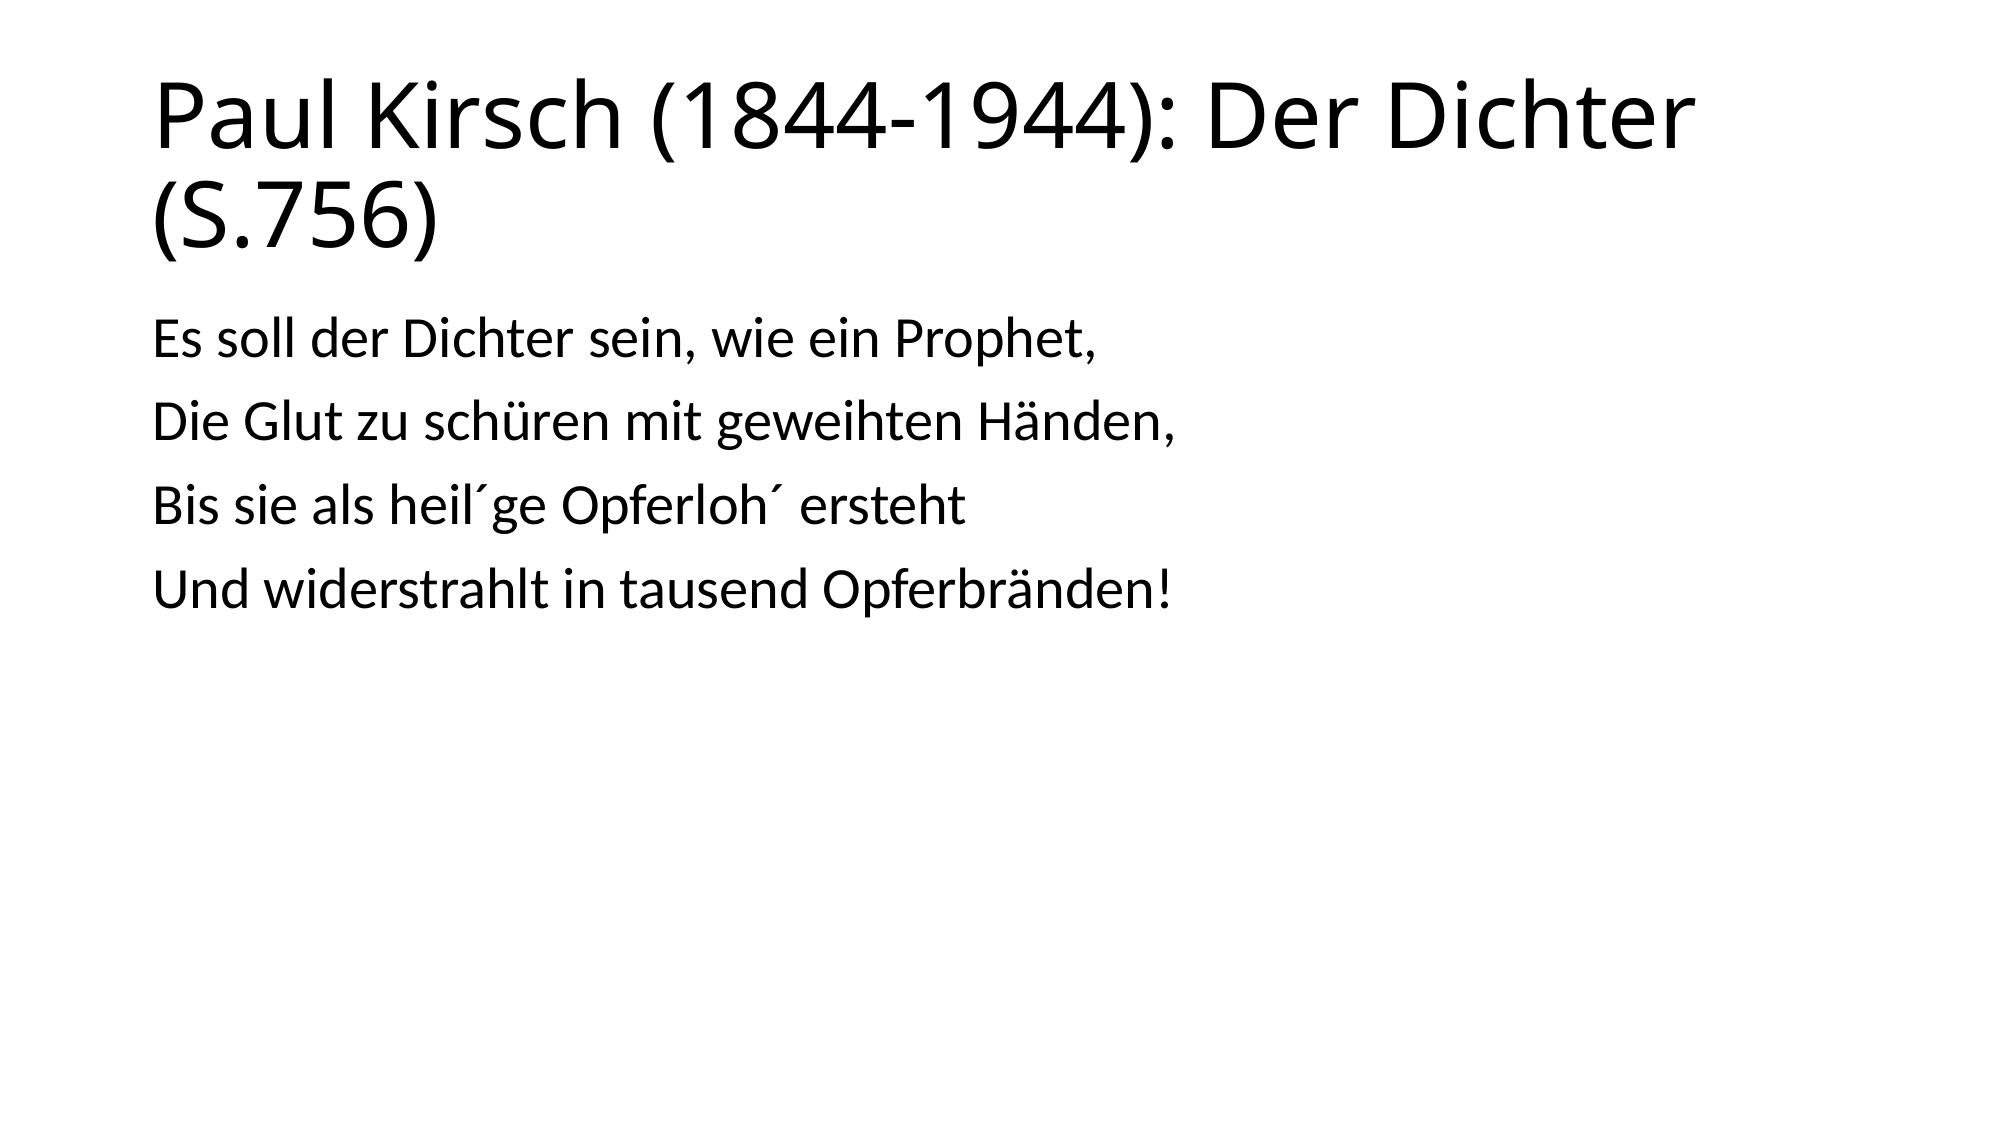

# Paul Kirsch (1844-1944): Der Dichter (S.756)
Es soll der Dichter sein, wie ein Prophet,
Die Glut zu schüren mit geweihten Händen,
Bis sie als heil´ge Opferloh´ ersteht
Und widerstrahlt in tausend Opferbränden!